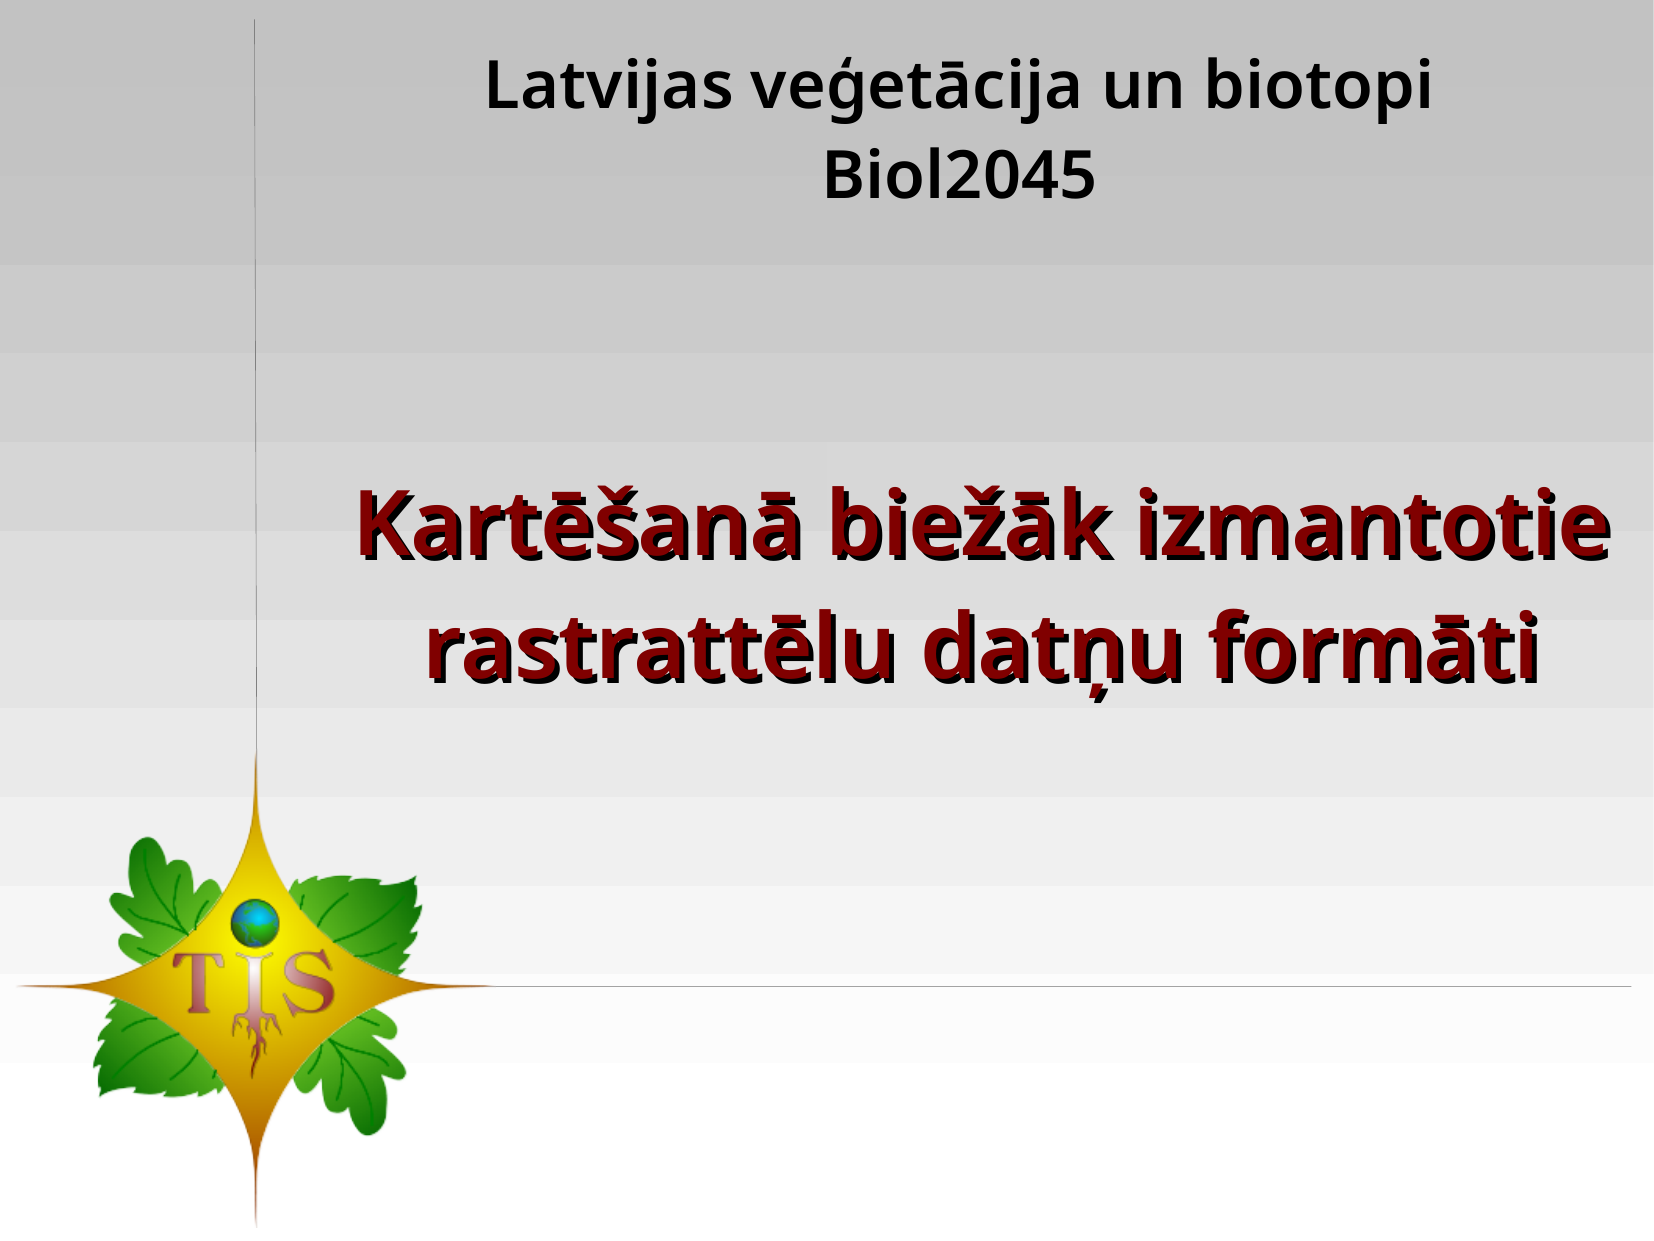

# Kartēšanā biežāk izmantotie rastrattēlu datņu formāti